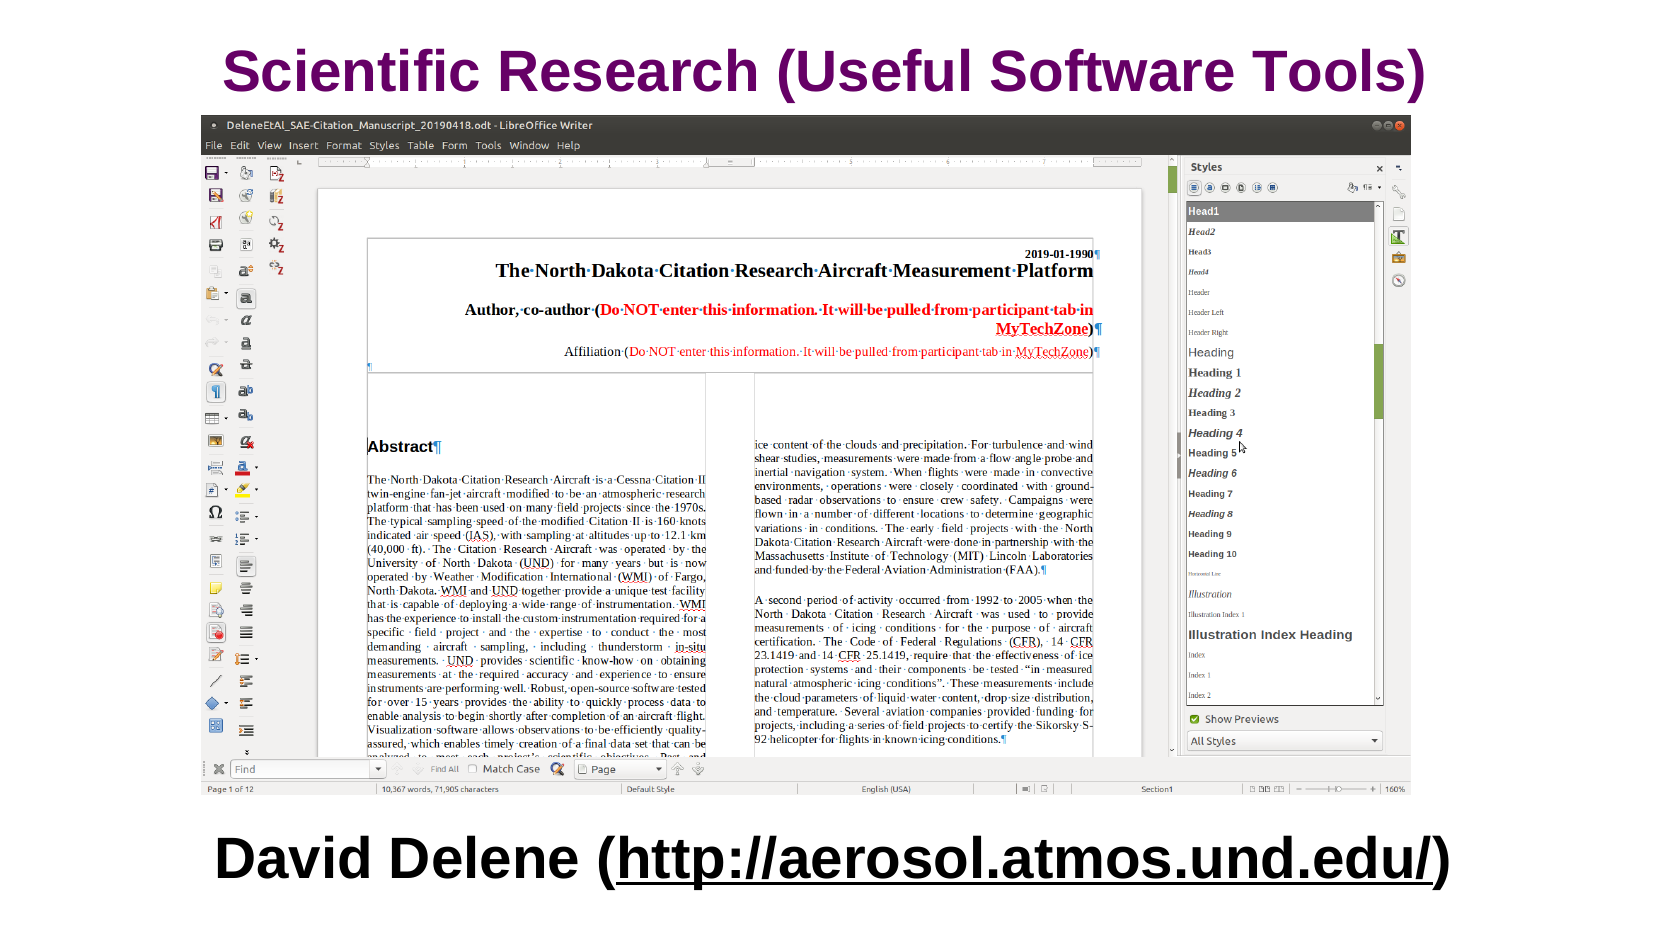

# Scientific Research (Useful Software Tools)
David Delene (http://aerosol.atmos.und.edu/)